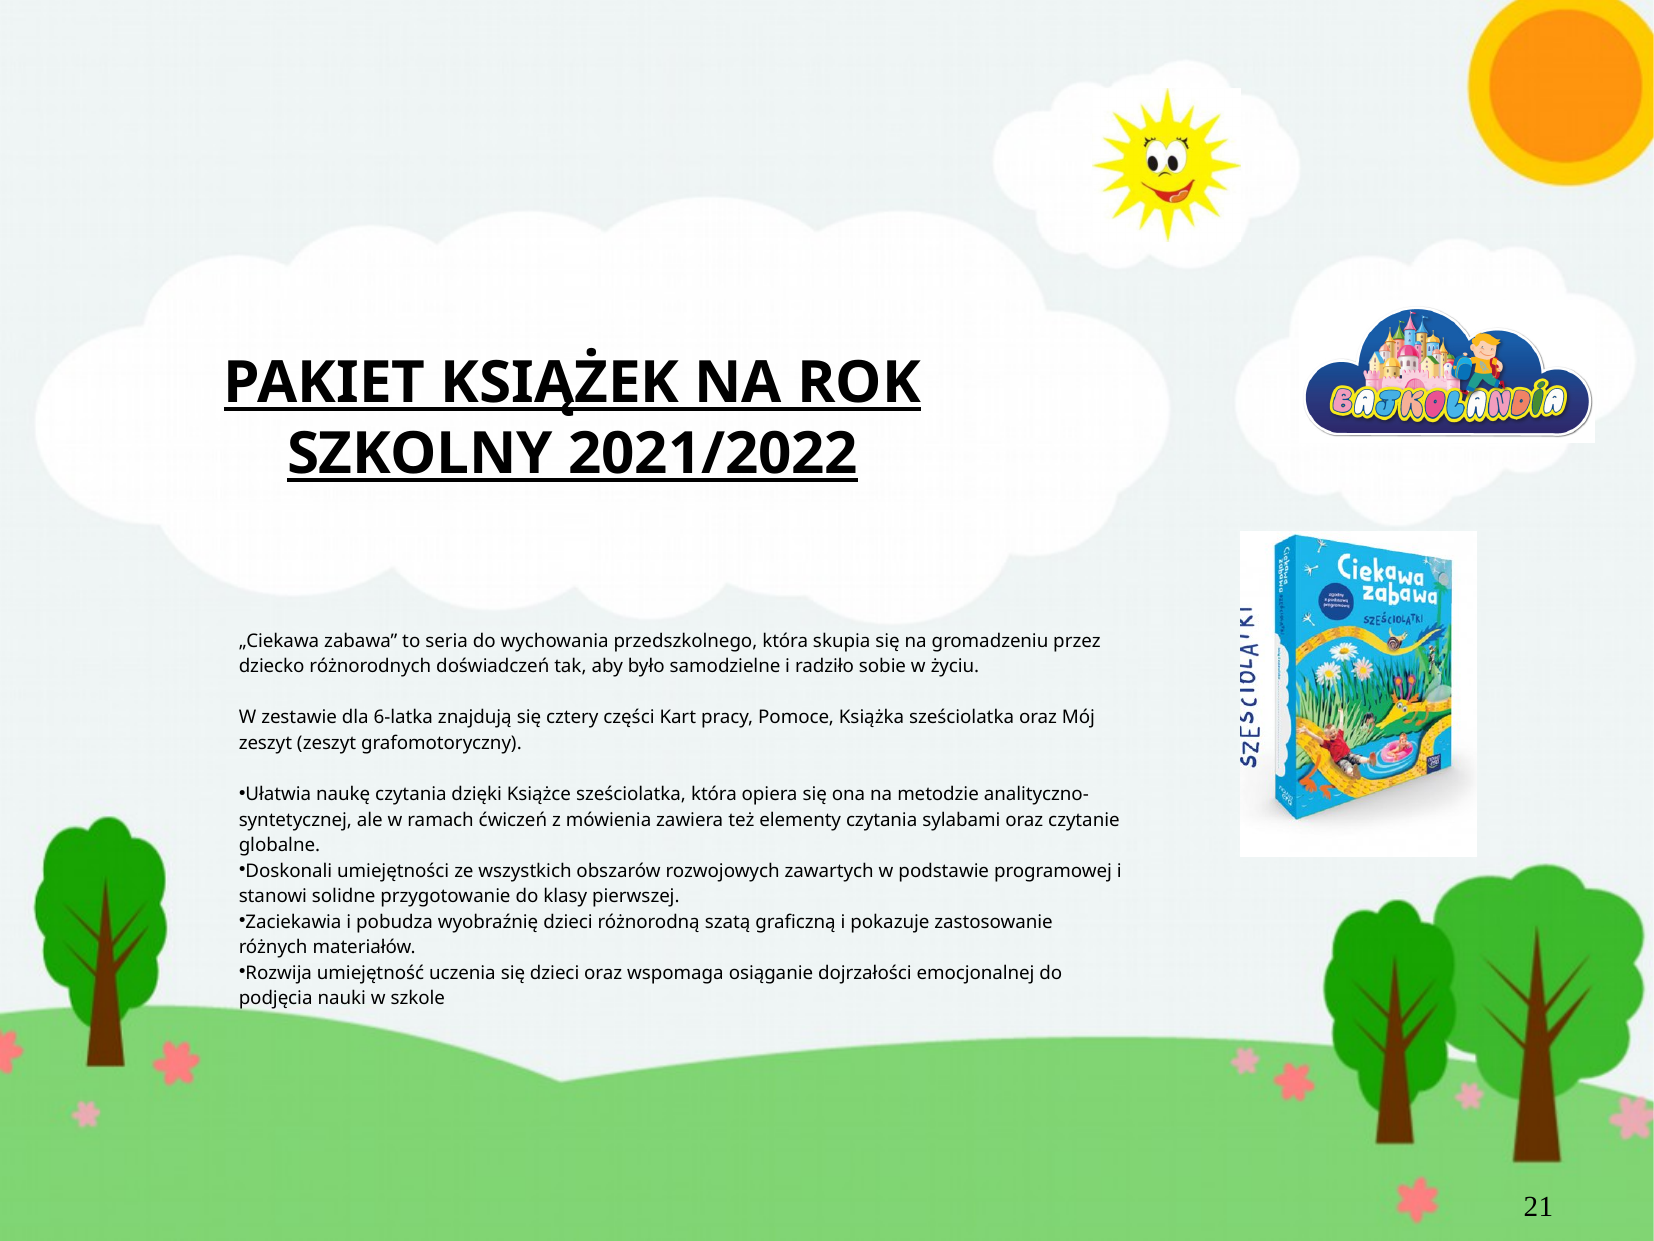

PAKIET KSIĄŻEK NA ROK SZKOLNY 2021/2022
„Ciekawa zabawa” to seria do wychowania przedszkolnego, która skupia się na gromadzeniu przez dziecko różnorodnych doświadczeń tak, aby było samodzielne i radziło sobie w życiu.
W zestawie dla 6-latka znajdują się cztery części Kart pracy, Pomoce, Książka sześciolatka oraz Mój zeszyt (zeszyt grafomotoryczny).
Ułatwia naukę czytania dzięki Książce sześciolatka, która opiera się ona na metodzie analityczno-syntetycznej, ale w ramach ćwiczeń z mówienia zawiera też elementy czytania sylabami oraz czytanie globalne.
Doskonali umiejętności ze wszystkich obszarów rozwojowych zawartych w podstawie programowej i stanowi solidne przygotowanie do klasy pierwszej.
Zaciekawia i pobudza wyobraźnię dzieci różnorodną szatą graficzną i pokazuje zastosowanie różnych materiałów.
Rozwija umiejętność uczenia się dzieci oraz wspomaga osiąganie dojrzałości emocjonalnej do podjęcia nauki w szkole